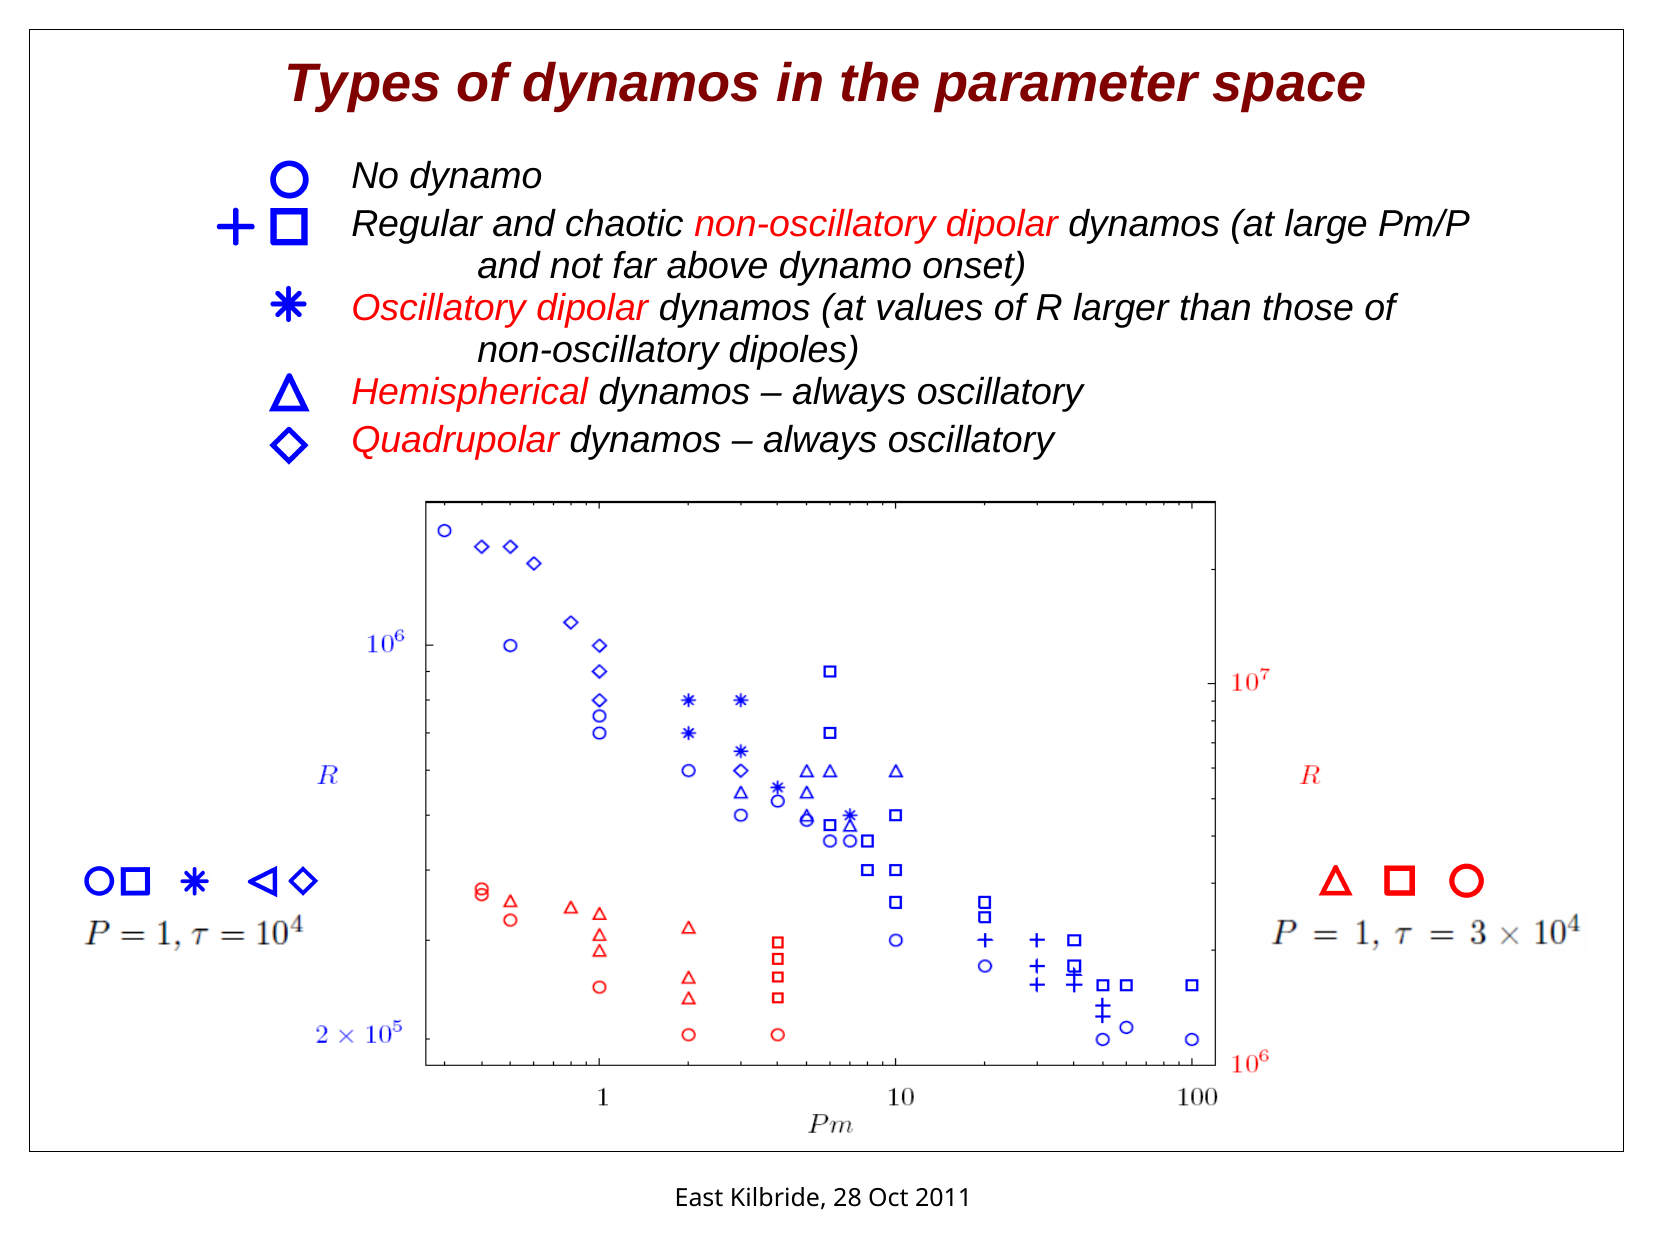

Types of dynamos in the parameter space
No dynamo
Regular and chaotic non-oscillatory dipolar dynamos (at large Pm/P
 and not far above dynamo onset)
Oscillatory dipolar dynamos (at values of R larger than those of
 non-oscillatory dipoles)
Hemispherical dynamos – always oscillatory
Quadrupolar dynamos – always oscillatory
East Kilbride, 28 Oct 2011